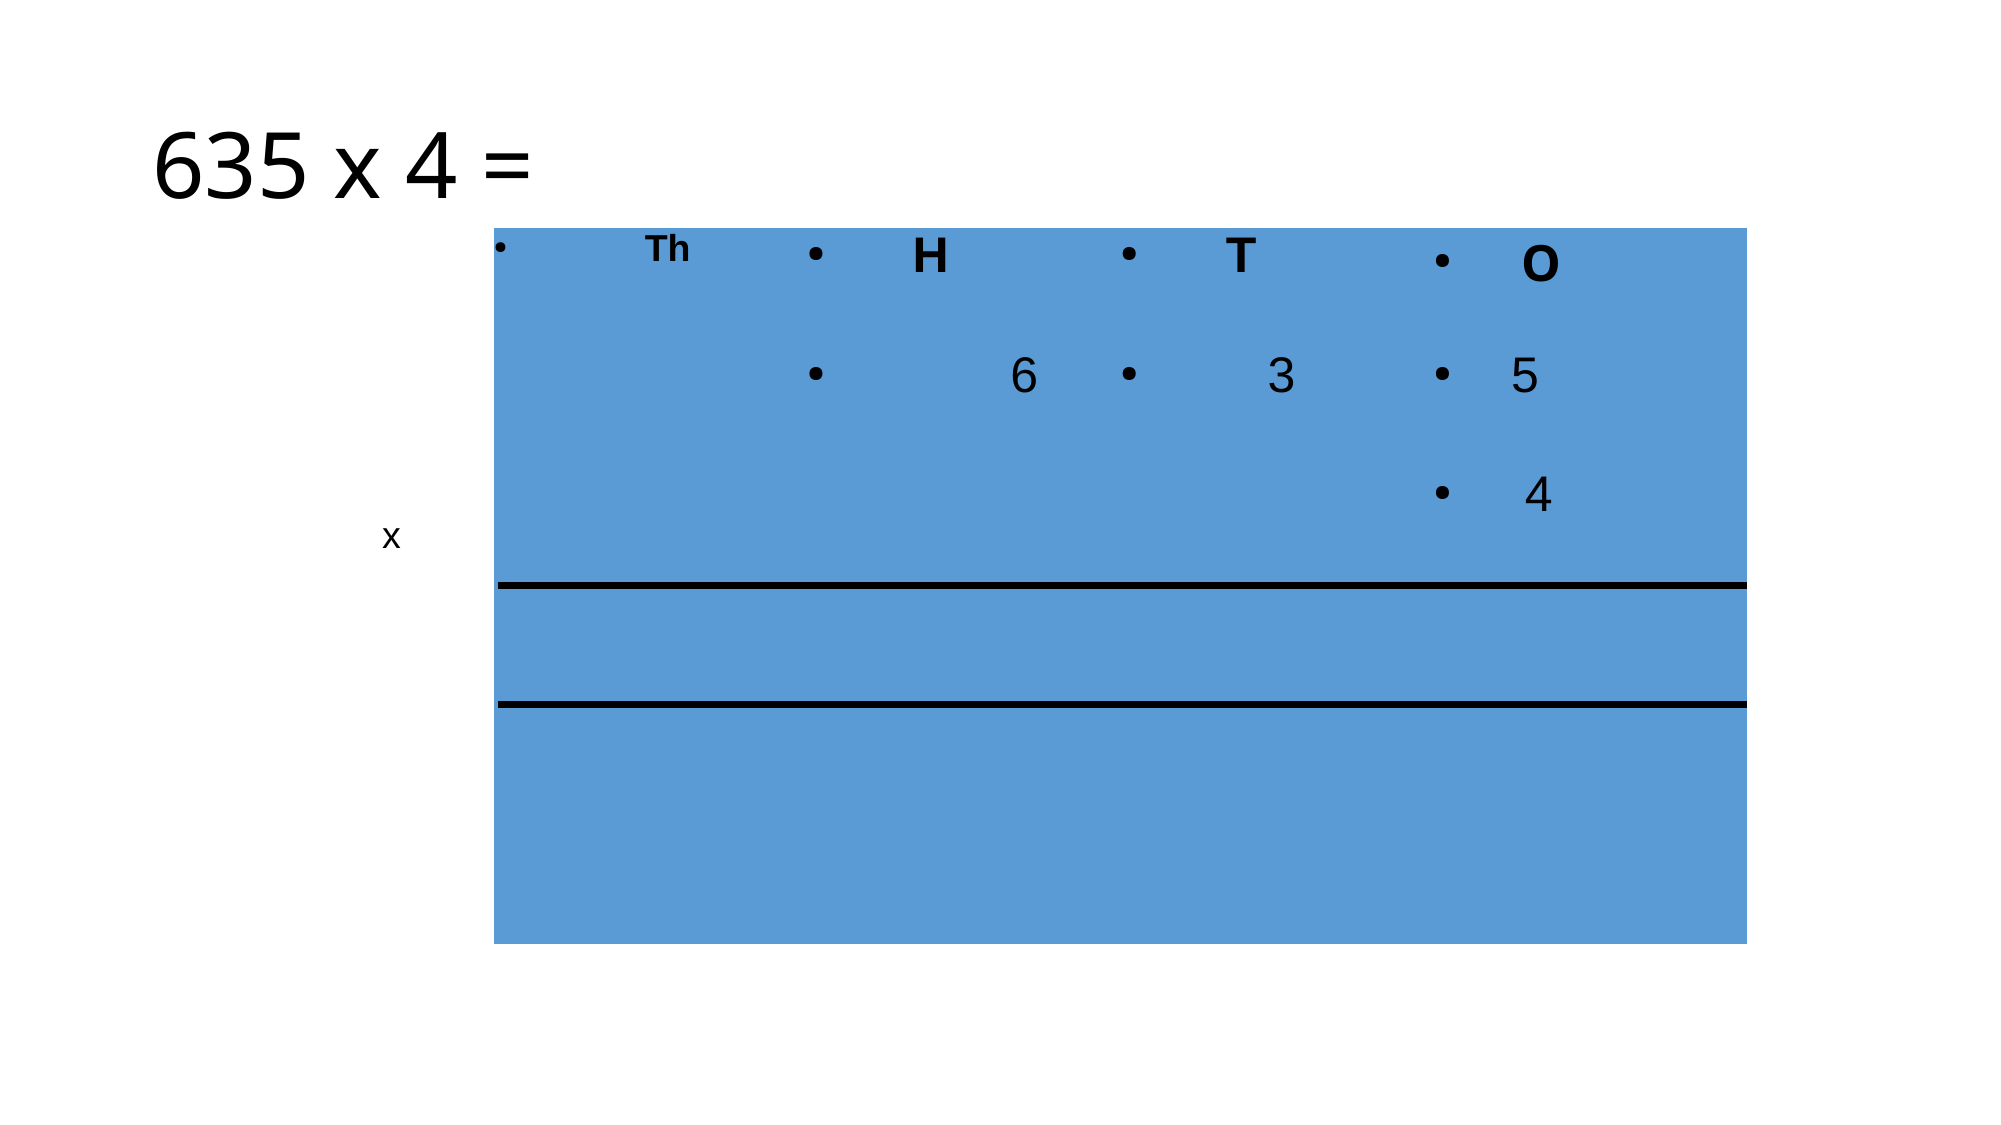

# 635 x 4 =
| Th | H | T | O |
| --- | --- | --- | --- |
| | 6 | 3 | 5 |
| | | | 4 |
| | | | |
| | | | |
| | | | |
 x